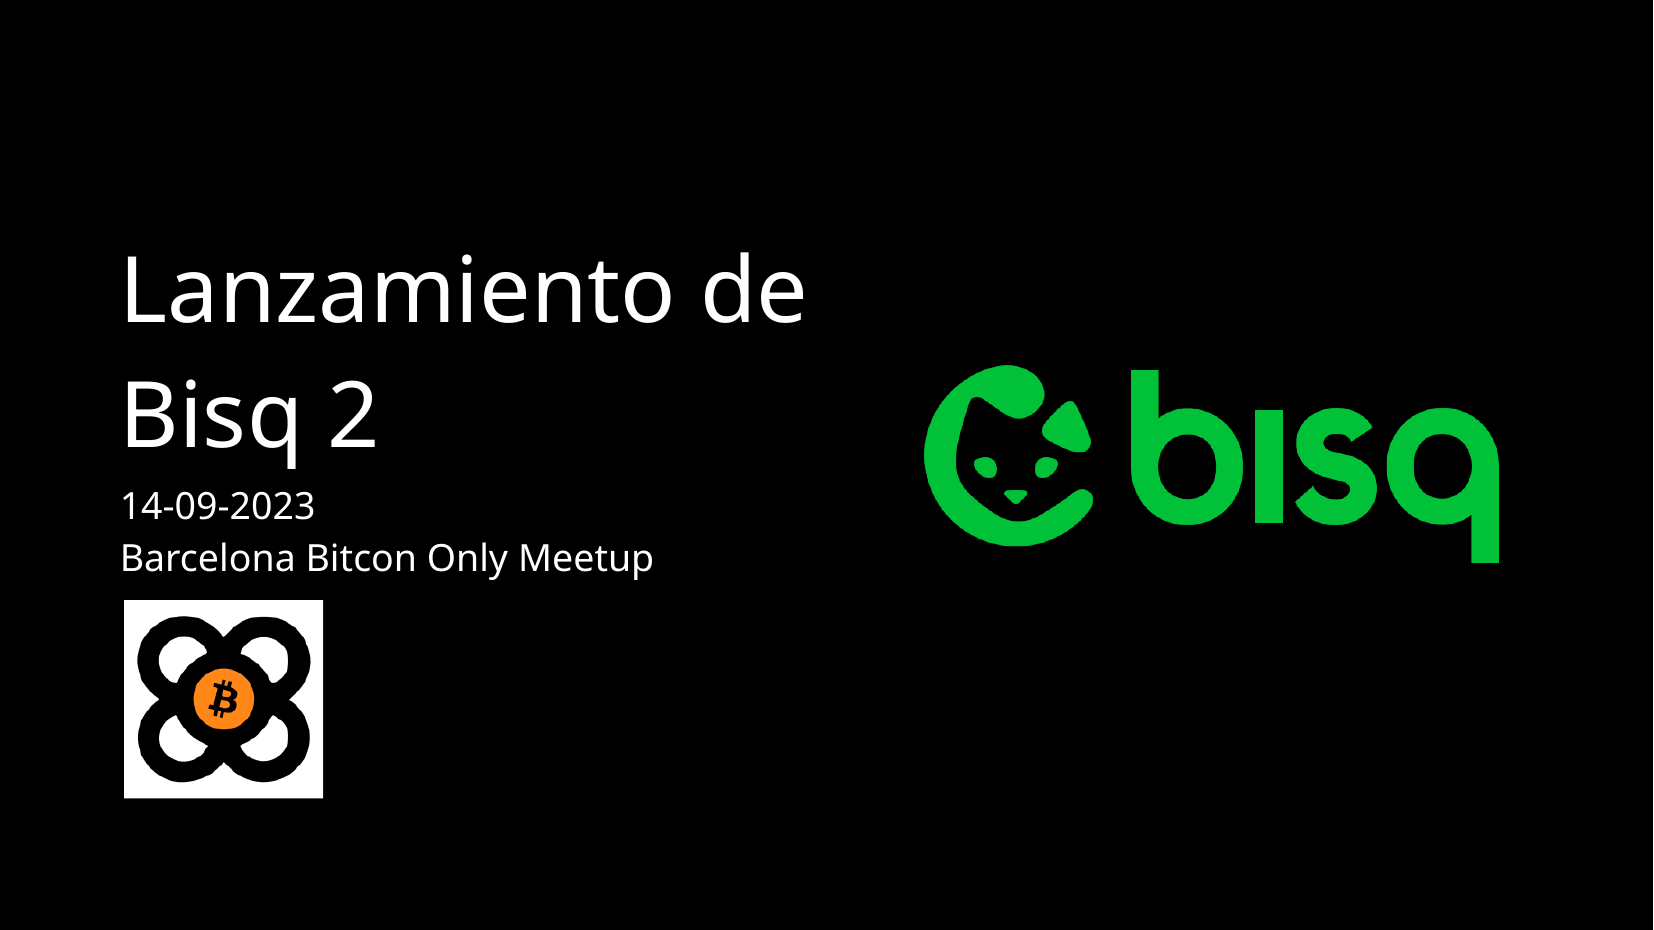

Lanzamiento de Bisq 2
14-09-2023
Barcelona Bitcon Only Meetup